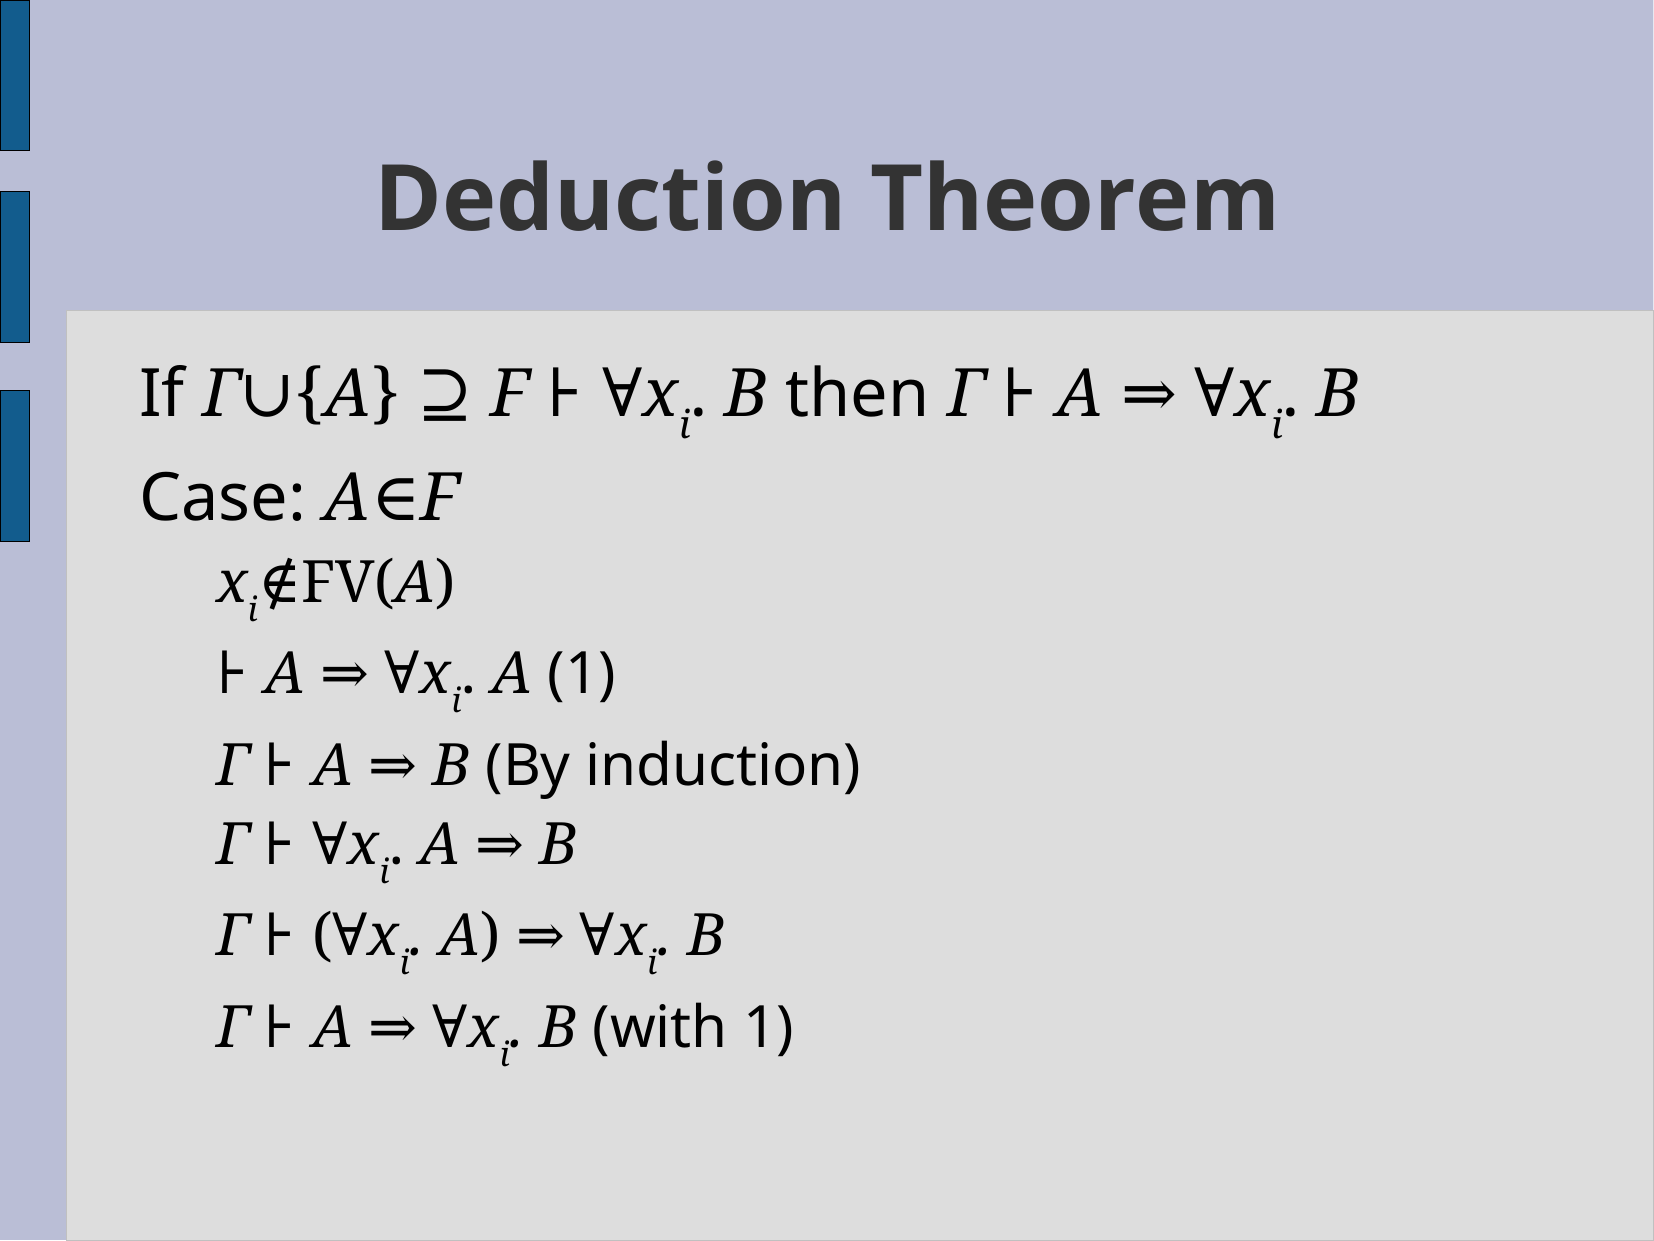

# Deduction Theorem
If Γ∪{A} ⊇ F ⊦ ∀xi. B then Γ ⊦ A ⇒ ∀xi. B
Case: A∈F
xi∉FV(A)
⊦ A ⇒ ∀xi. A (1)
Γ ⊦ A ⇒ B (By induction)
Γ ⊦ ∀xi. A ⇒ B
Γ ⊦ (∀xi. A) ⇒ ∀xi. B
Γ ⊦ A ⇒ ∀xi. B (with 1)